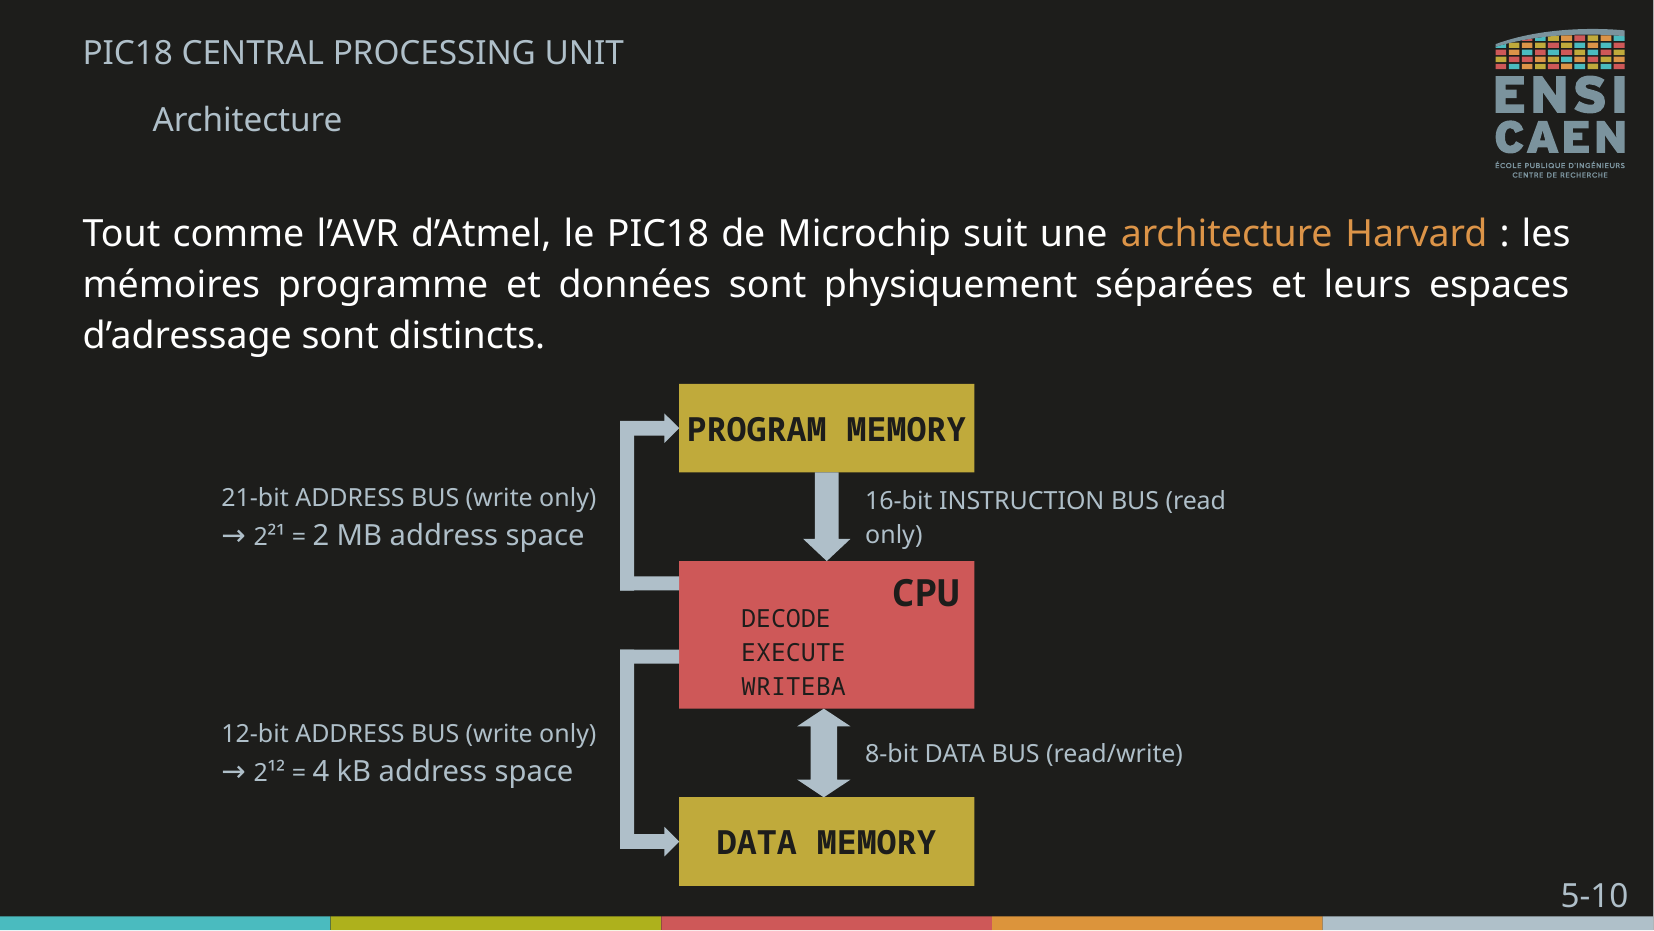

# PIC18 CENTRAL PROCESSING UNIT Architecture
Tout comme l’AVR d’Atmel, le PIC18 de Microchip suit une architecture Harvard : les mémoires programme et données sont physiquement séparées et leurs espaces d’adressage sont distincts.
PROGRAM MEMORY
FETCH
DECODE
EXECUTE
WRITEBACK
CPU
DATA MEMORY
21-bit ADDRESS BUS (write only)
→ 2²¹ = 2 MB address space
16-bit INSTRUCTION BUS (read only)
12-bit ADDRESS BUS (write only)
→ 2¹² = 4 kB address space
8-bit DATA BUS (read/write)